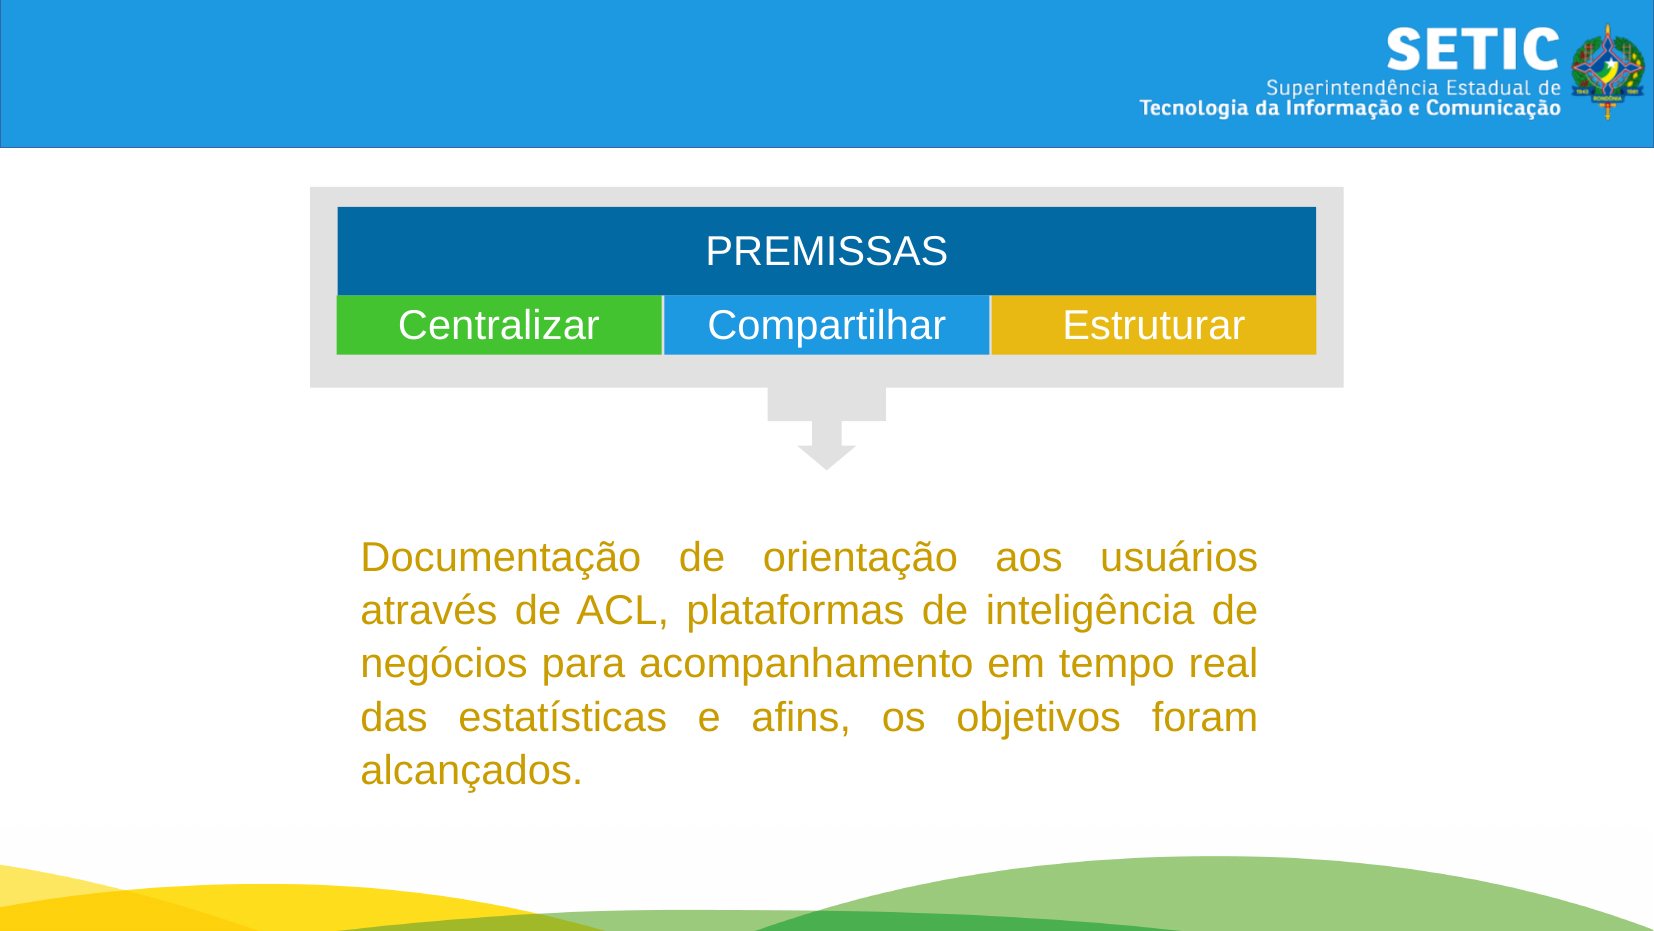

PREMISSAS
Centralizar
Compartilhar
Estruturar
Documentação de orientação aos usuários através de ACL, plataformas de inteligência de negócios para acompanhamento em tempo real das estatísticas e afins, os objetivos foram alcançados.